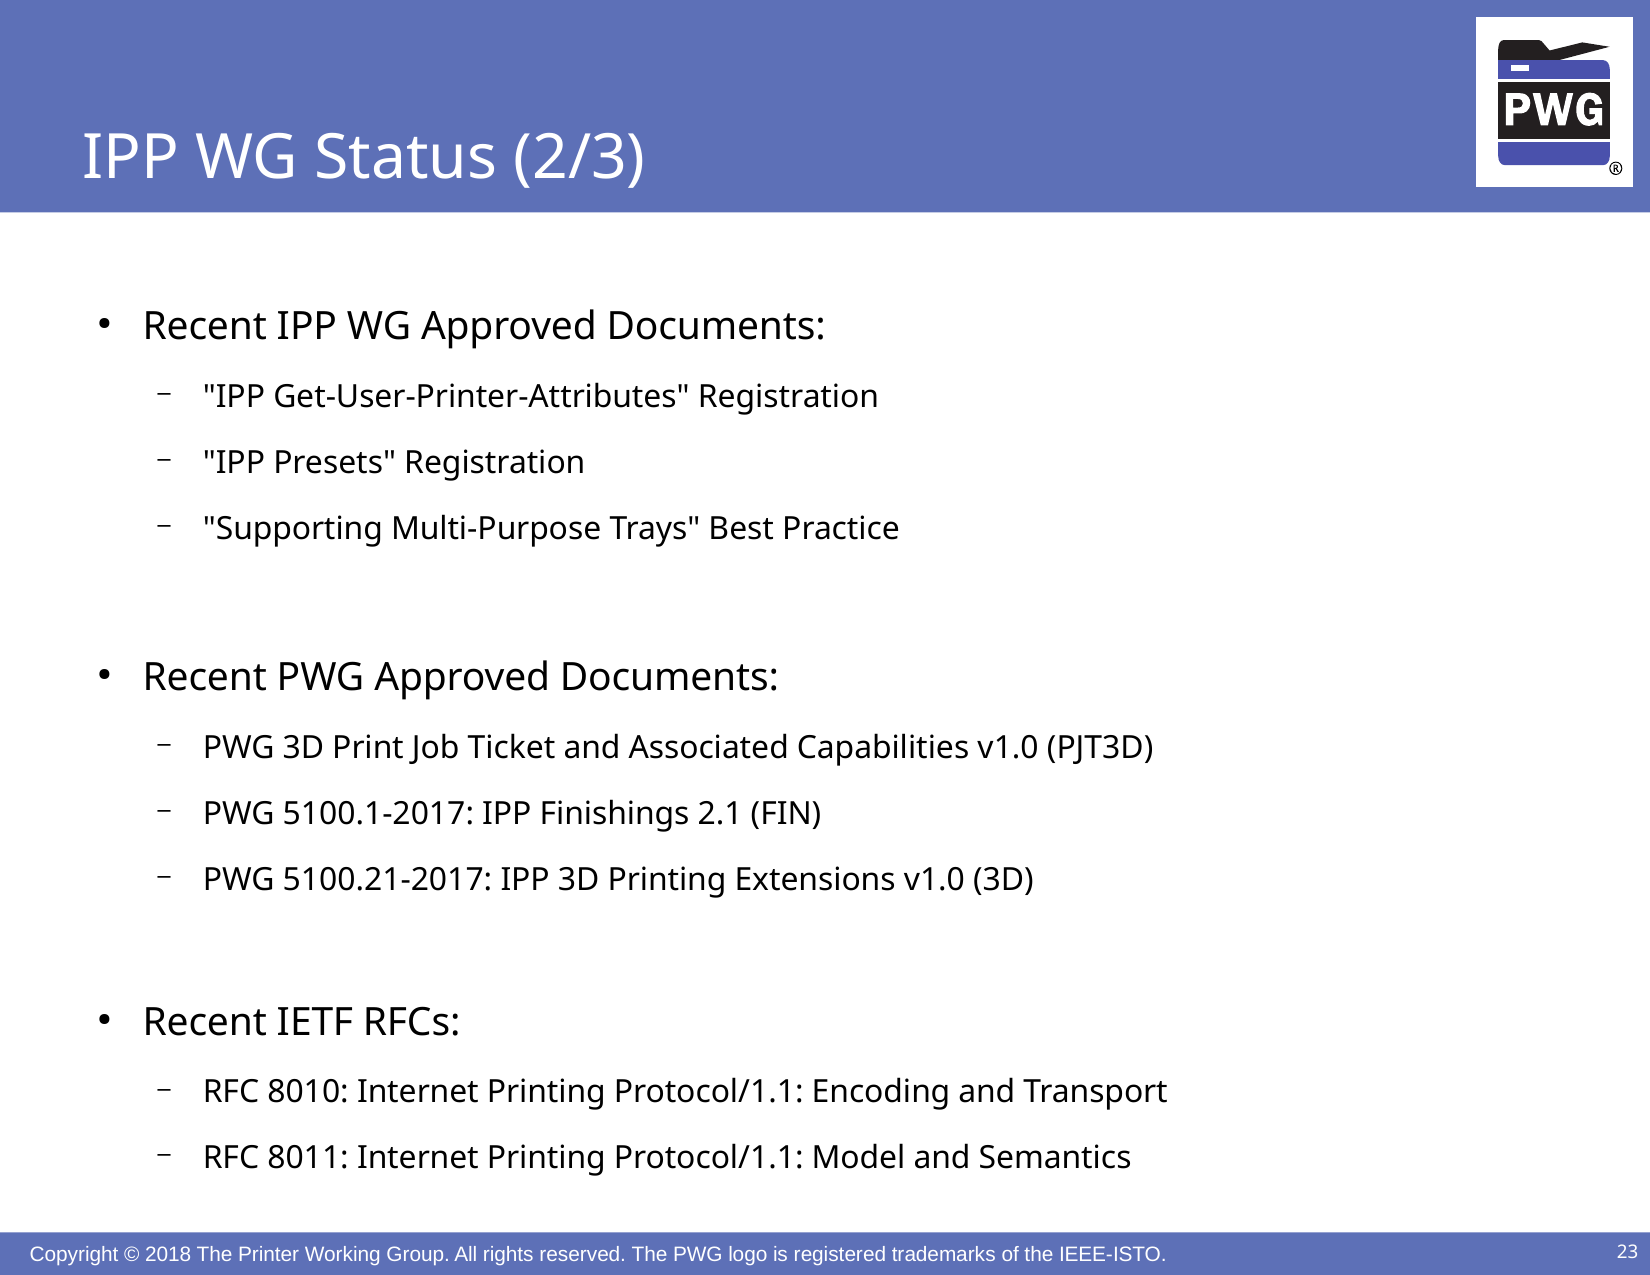

# IPP WG Status (2/3)
Recent IPP WG Approved Documents:
"IPP Get-User-Printer-Attributes" Registration
"IPP Presets" Registration
"Supporting Multi-Purpose Trays" Best Practice
Recent PWG Approved Documents:
PWG 3D Print Job Ticket and Associated Capabilities v1.0 (PJT3D)
PWG 5100.1-2017: IPP Finishings 2.1 (FIN)
PWG 5100.21-2017: IPP 3D Printing Extensions v1.0 (3D)
Recent IETF RFCs:
RFC 8010: Internet Printing Protocol/1.1: Encoding and Transport
RFC 8011: Internet Printing Protocol/1.1: Model and Semantics